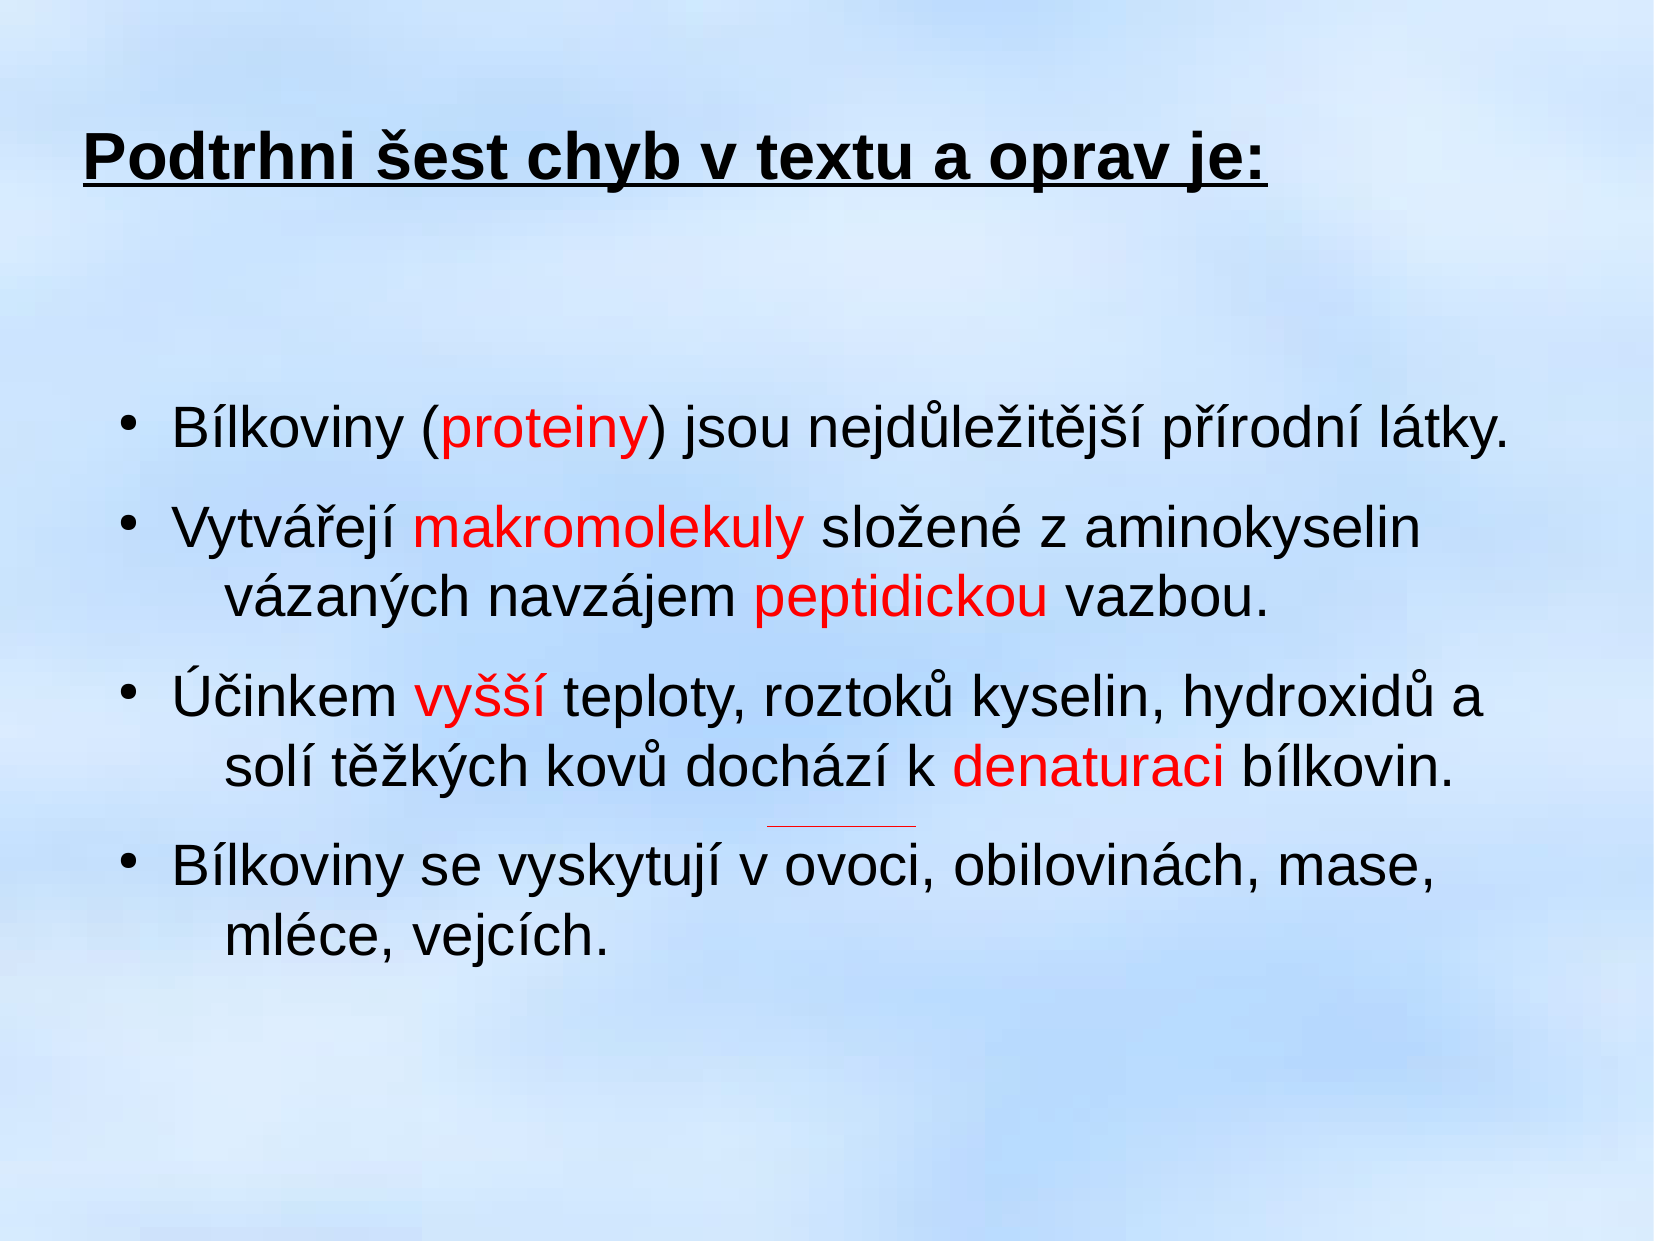

# Podtrhni šest chyb v textu a oprav je:
Bílkoviny (proteiny) jsou nejdůležitější přírodní látky.
Vytvářejí makromolekuly složené z aminokyselin vázaných navzájem peptidickou vazbou.
Účinkem vyšší teploty, roztoků kyselin, hydroxidů a solí těžkých kovů dochází k denaturaci bílkovin.
Bílkoviny se vyskytují v ovoci, obilovinách, mase, mléce, vejcích.